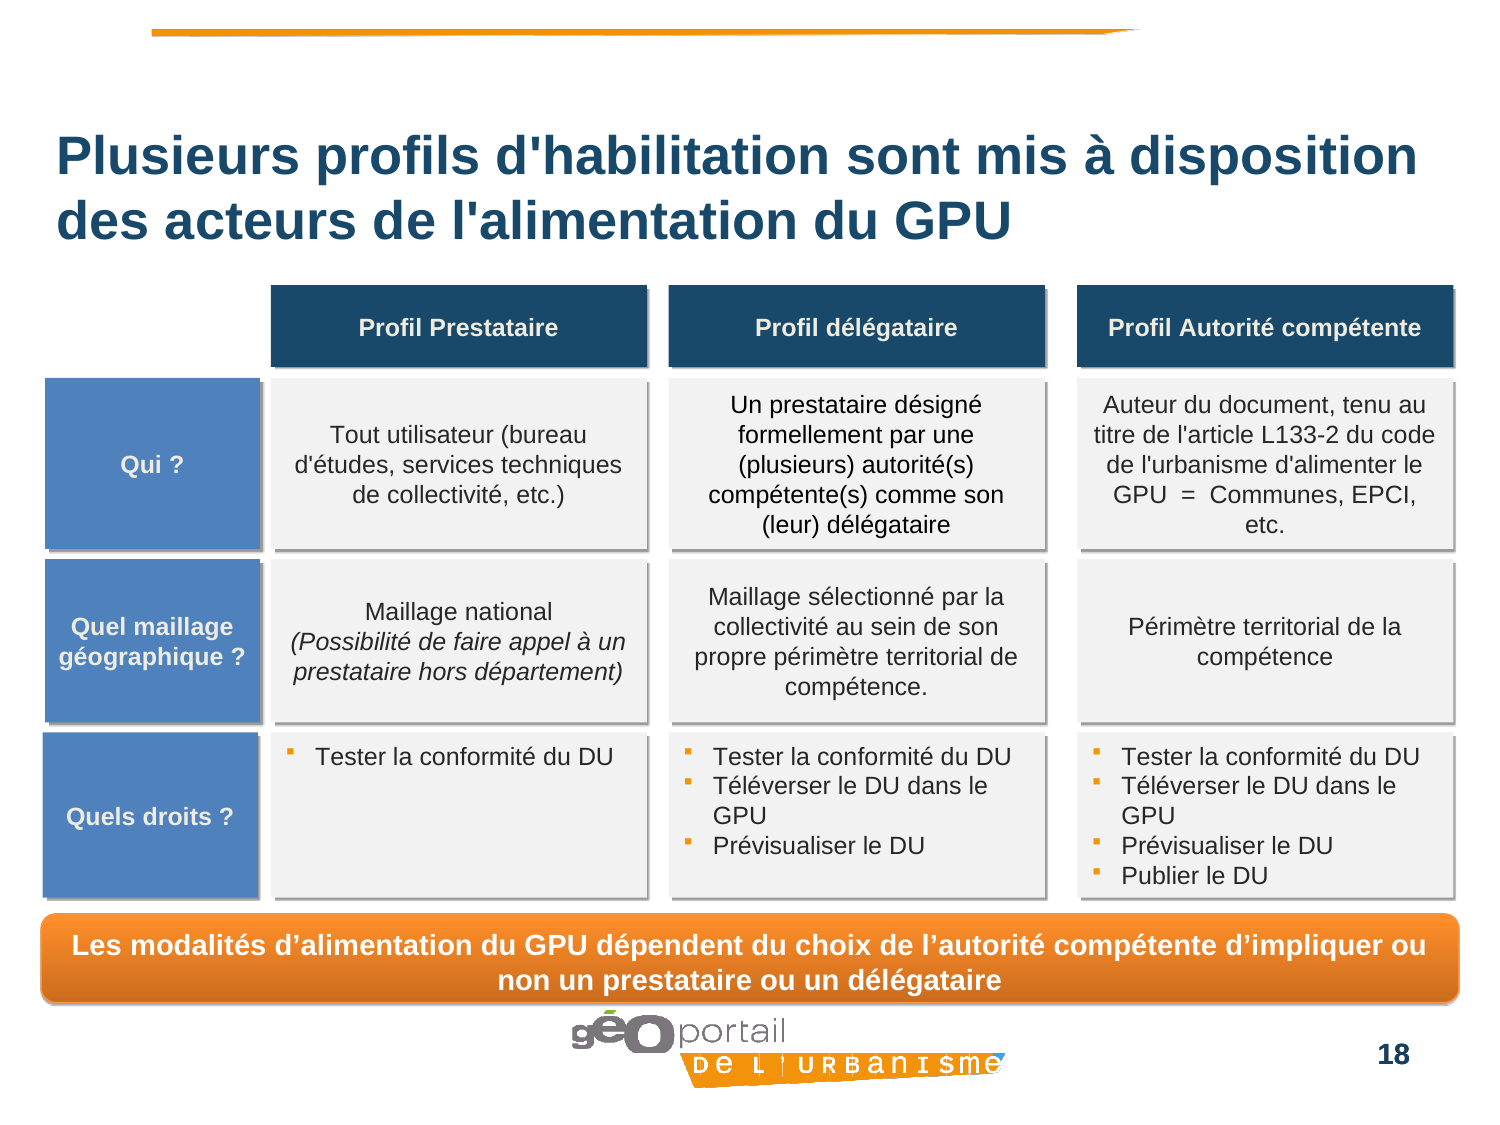

# Plusieurs profils d'habilitation sont mis à disposition des acteurs de l'alimentation du GPU
Profil Prestataire
Profil délégataire
Profil Autorité compétente
Qui ?
Tout utilisateur (bureau d'études, services techniques de collectivité, etc.)
Un prestataire désigné formellement par une (plusieurs) autorité(s) compétente(s) comme son (leur) délégataire
Auteur du document, tenu au titre de l'article L133-2 du code de l'urbanisme d'alimenter le GPU = Communes, EPCI, etc.
Quel maillage géographique ?
Maillage national
(Possibilité de faire appel à un prestataire hors département)
Maillage sélectionné par la collectivité au sein de son propre périmètre territorial de compétence.
Périmètre territorial de la compétence
Quels droits ?
Tester la conformité du DU
Tester la conformité du DU
Téléverser le DU dans le GPU
Prévisualiser le DU
Tester la conformité du DU
Téléverser le DU dans le GPU
Prévisualiser le DU
Publier le DU
Les modalités d’alimentation du GPU dépendent du choix de l’autorité compétente d’impliquer ou non un prestataire ou un délégataire